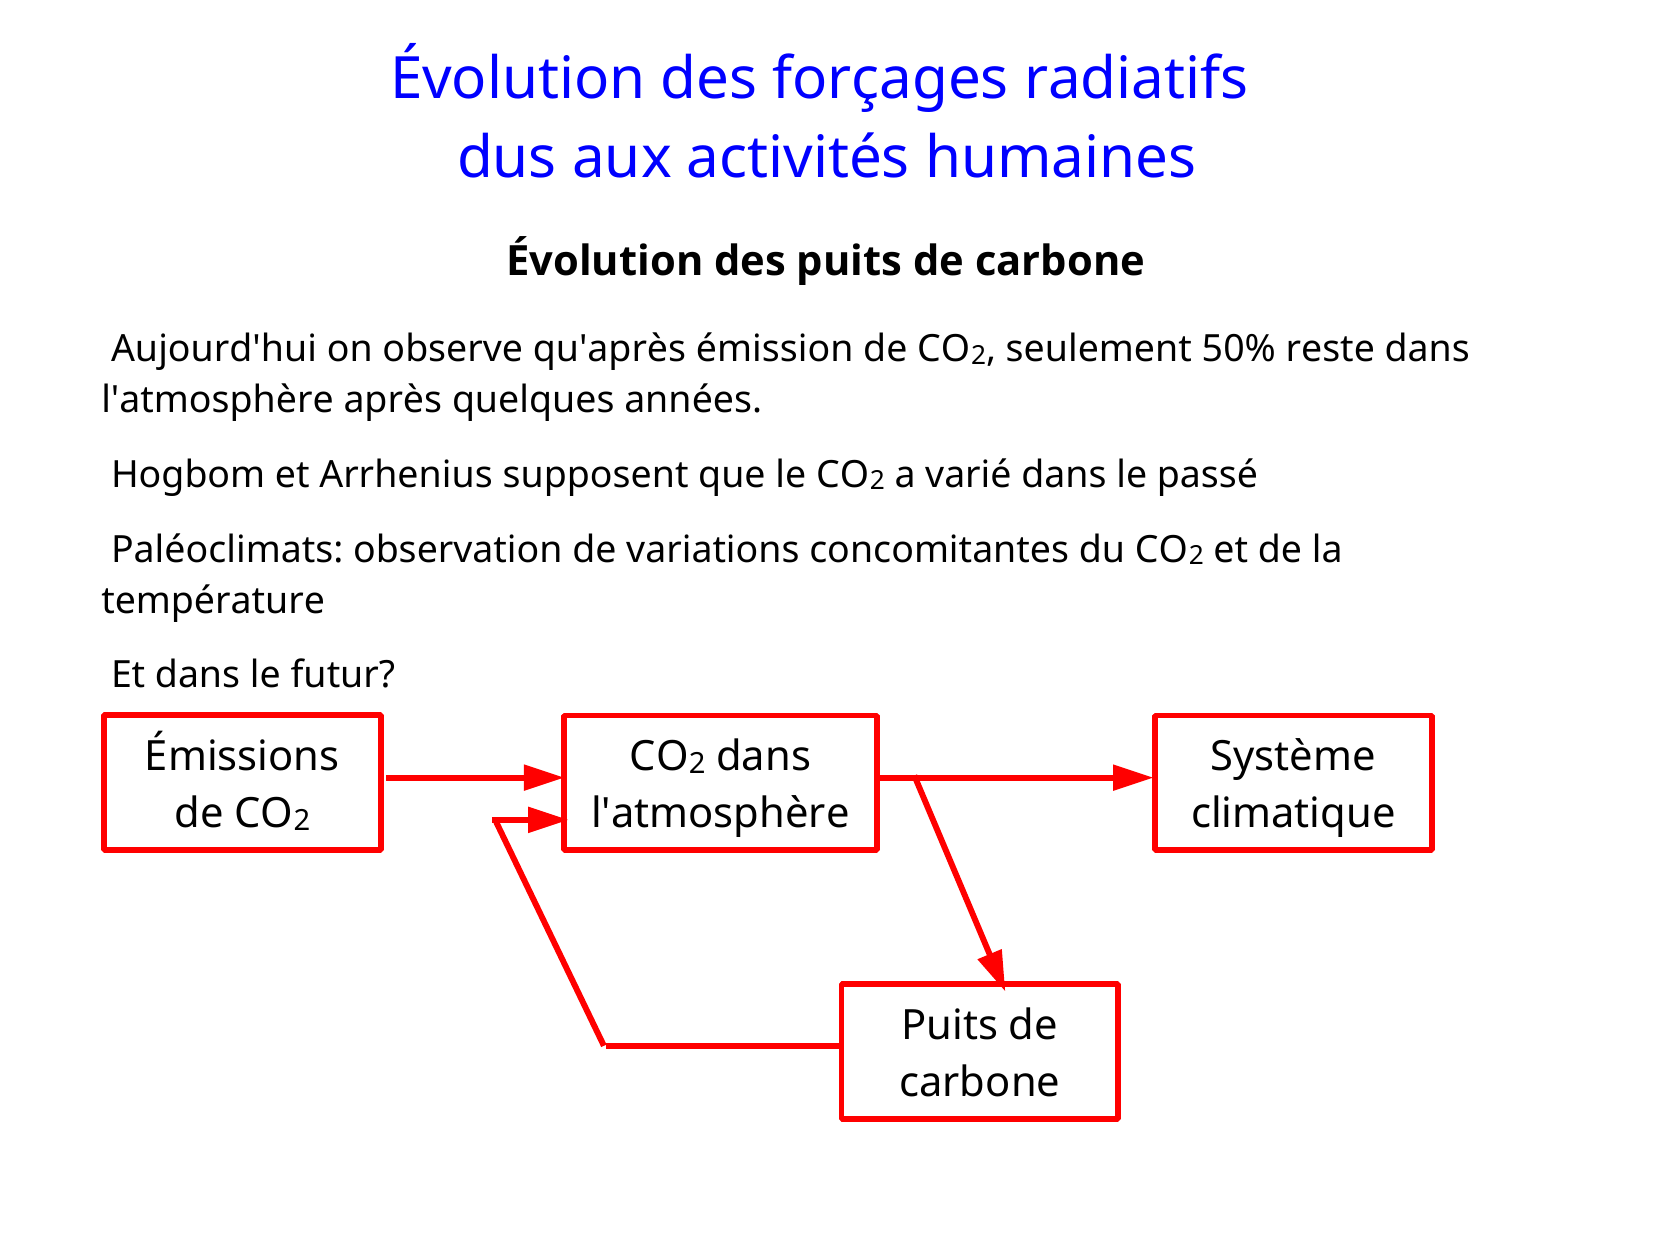

# Évolution des forçages radiatifs dus aux activités humaines
Évolution des puits de carbone
 Aujourd'hui on observe qu'après émission de CO2, seulement 50% reste dans l'atmosphère après quelques années.
 Hogbom et Arrhenius supposent que le CO2 a varié dans le passé
 Paléoclimats: observation de variations concomitantes du CO2 et de la température
 Et dans le futur?
Émissions de CO2
CO2 dans l'atmosphère
Système climatique
Puits de carbone